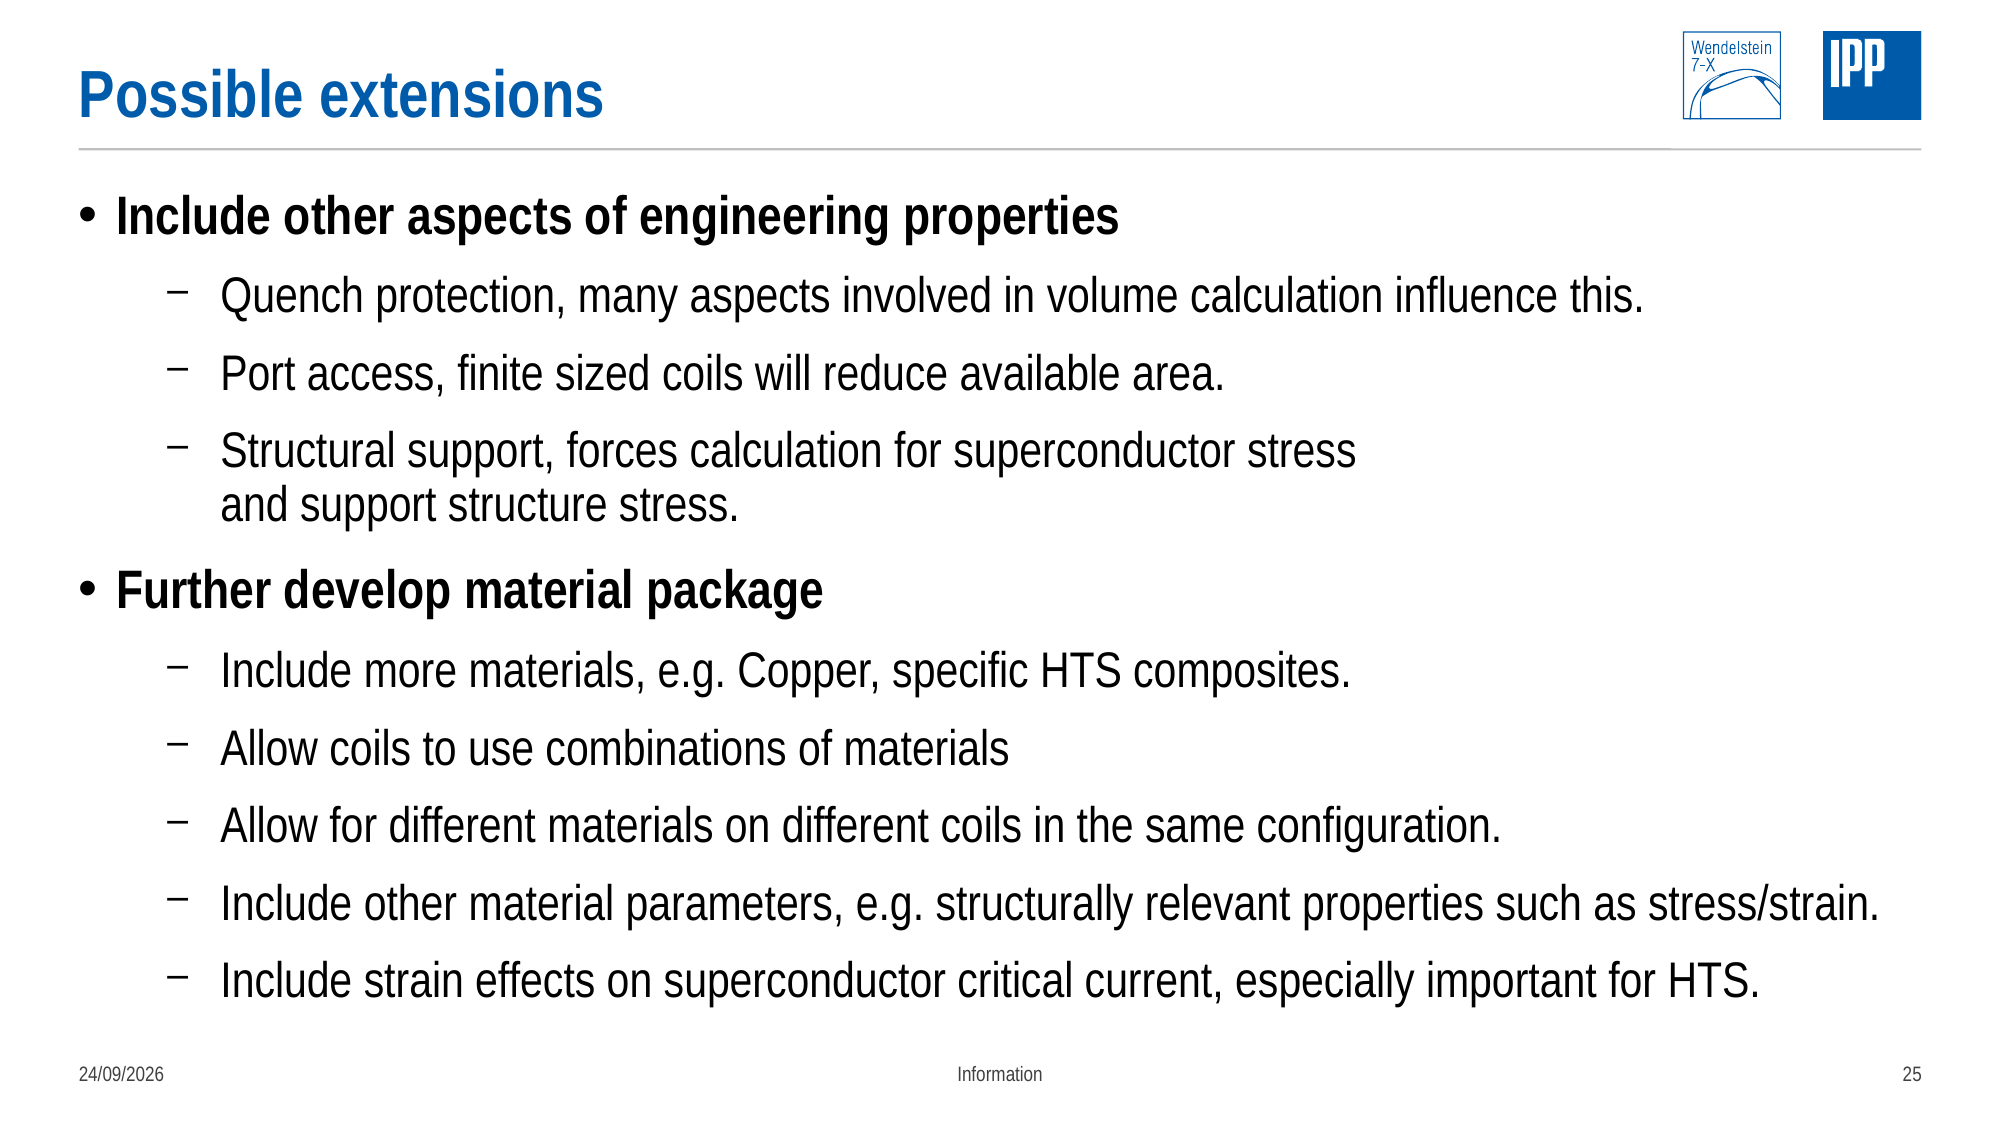

# Possible extensions
Include other aspects of engineering properties
Quench protection, many aspects involved in volume calculation influence this.
Port access, finite sized coils will reduce available area.
Structural support, forces calculation for superconductor stress
and support structure stress.
Further develop material package
Include more materials, e.g. Copper, specific HTS composites.
Allow coils to use combinations of materials
Allow for different materials on different coils in the same configuration.
Include other material parameters, e.g. structurally relevant properties such as stress/strain.
Include strain effects on superconductor critical current, especially important for HTS.
Information